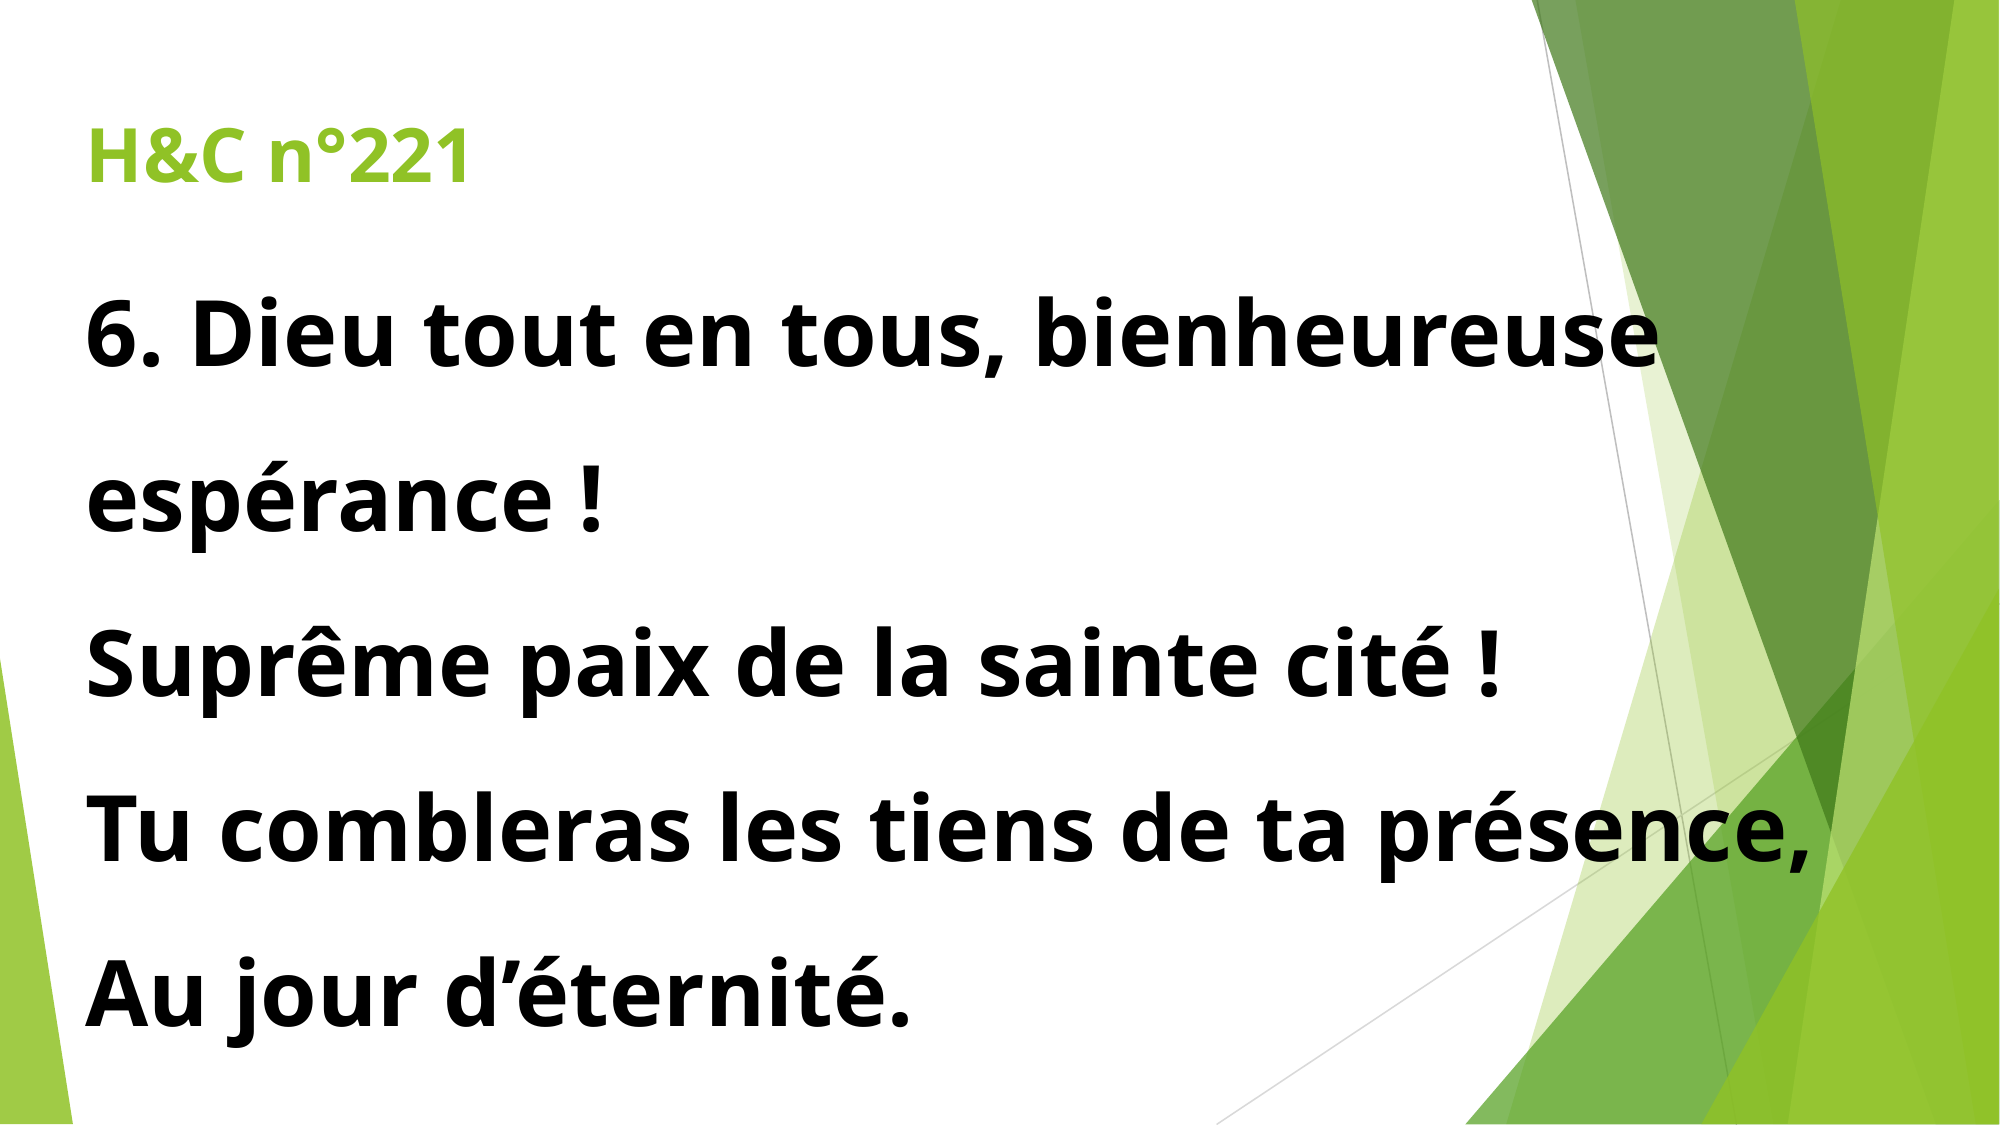

H&C n°221
6. Dieu tout en tous, bienheureuse espérance !
Suprême paix de la sainte cité !
Tu combleras les tiens de ta présence,
Au jour d’éternité.